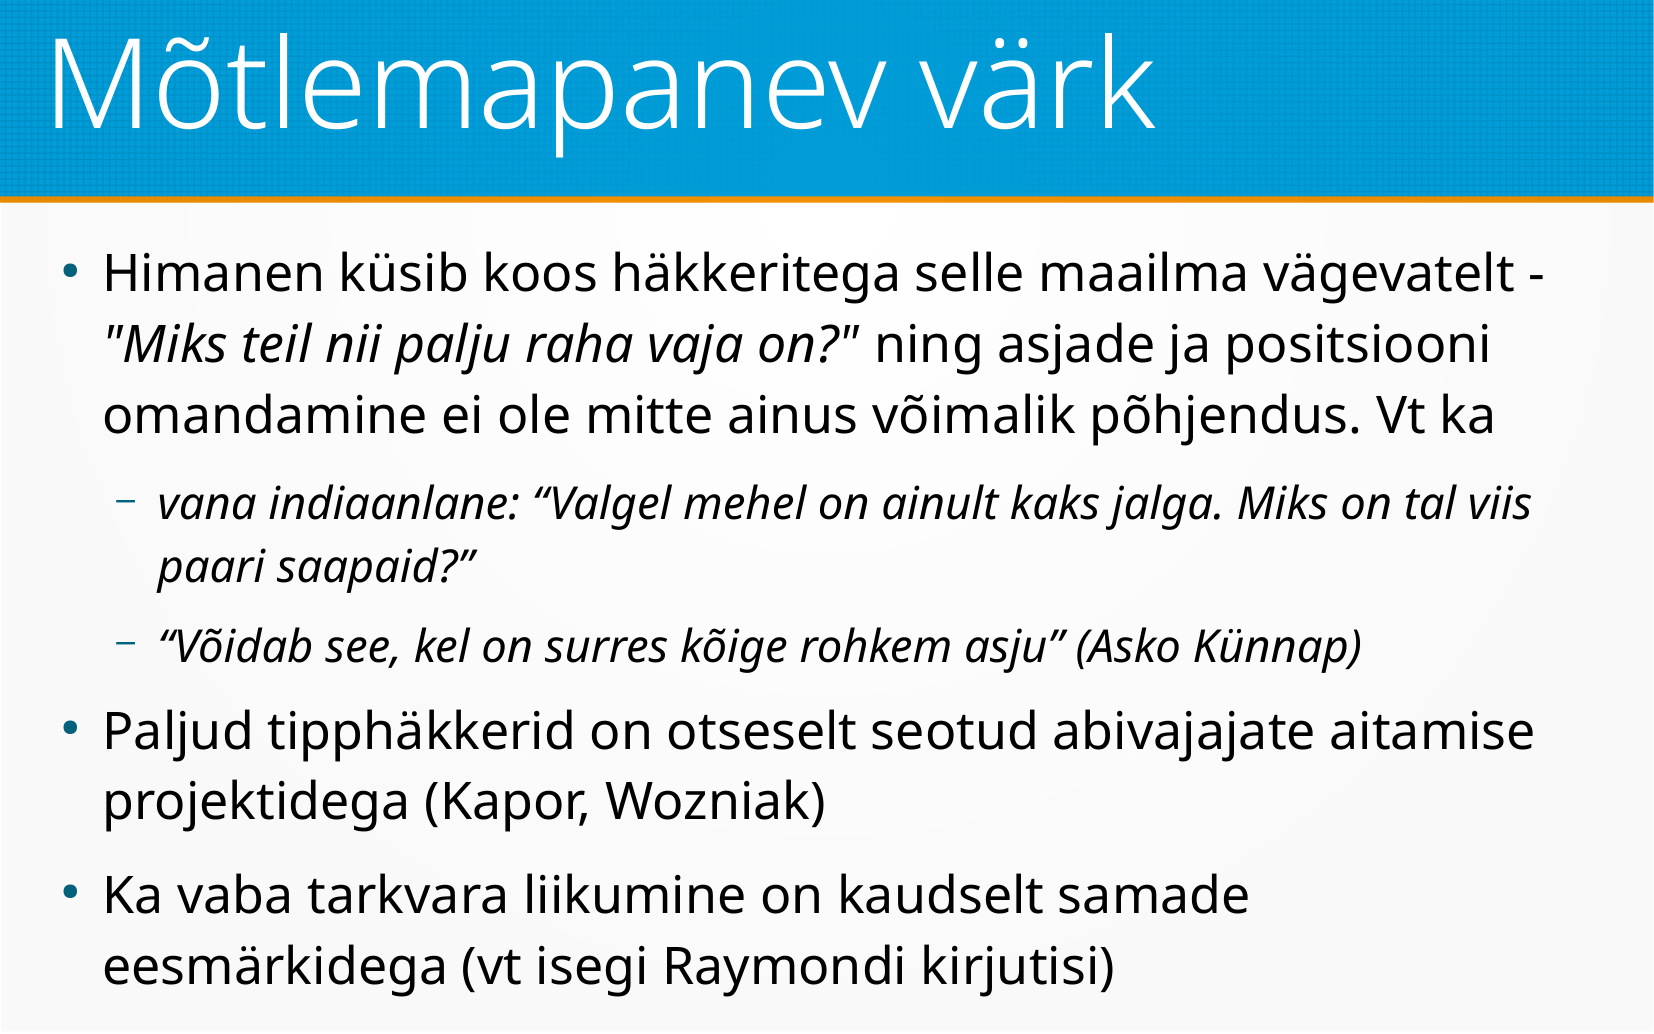

# Mõtlemapanev värk
Himanen küsib koos häkkeritega selle maailma vägevatelt - "Miks teil nii palju raha vaja on?" ning asjade ja positsiooni omandamine ei ole mitte ainus võimalik põhjendus. Vt ka
vana indiaanlane: “Valgel mehel on ainult kaks jalga. Miks on tal viis paari saapaid?”
“Võidab see, kel on surres kõige rohkem asju” (Asko Künnap)
Paljud tipphäkkerid on otseselt seotud abivajajate aitamise projektidega (Kapor, Wozniak)
Ka vaba tarkvara liikumine on kaudselt samade eesmärkidega (vt isegi Raymondi kirjutisi)